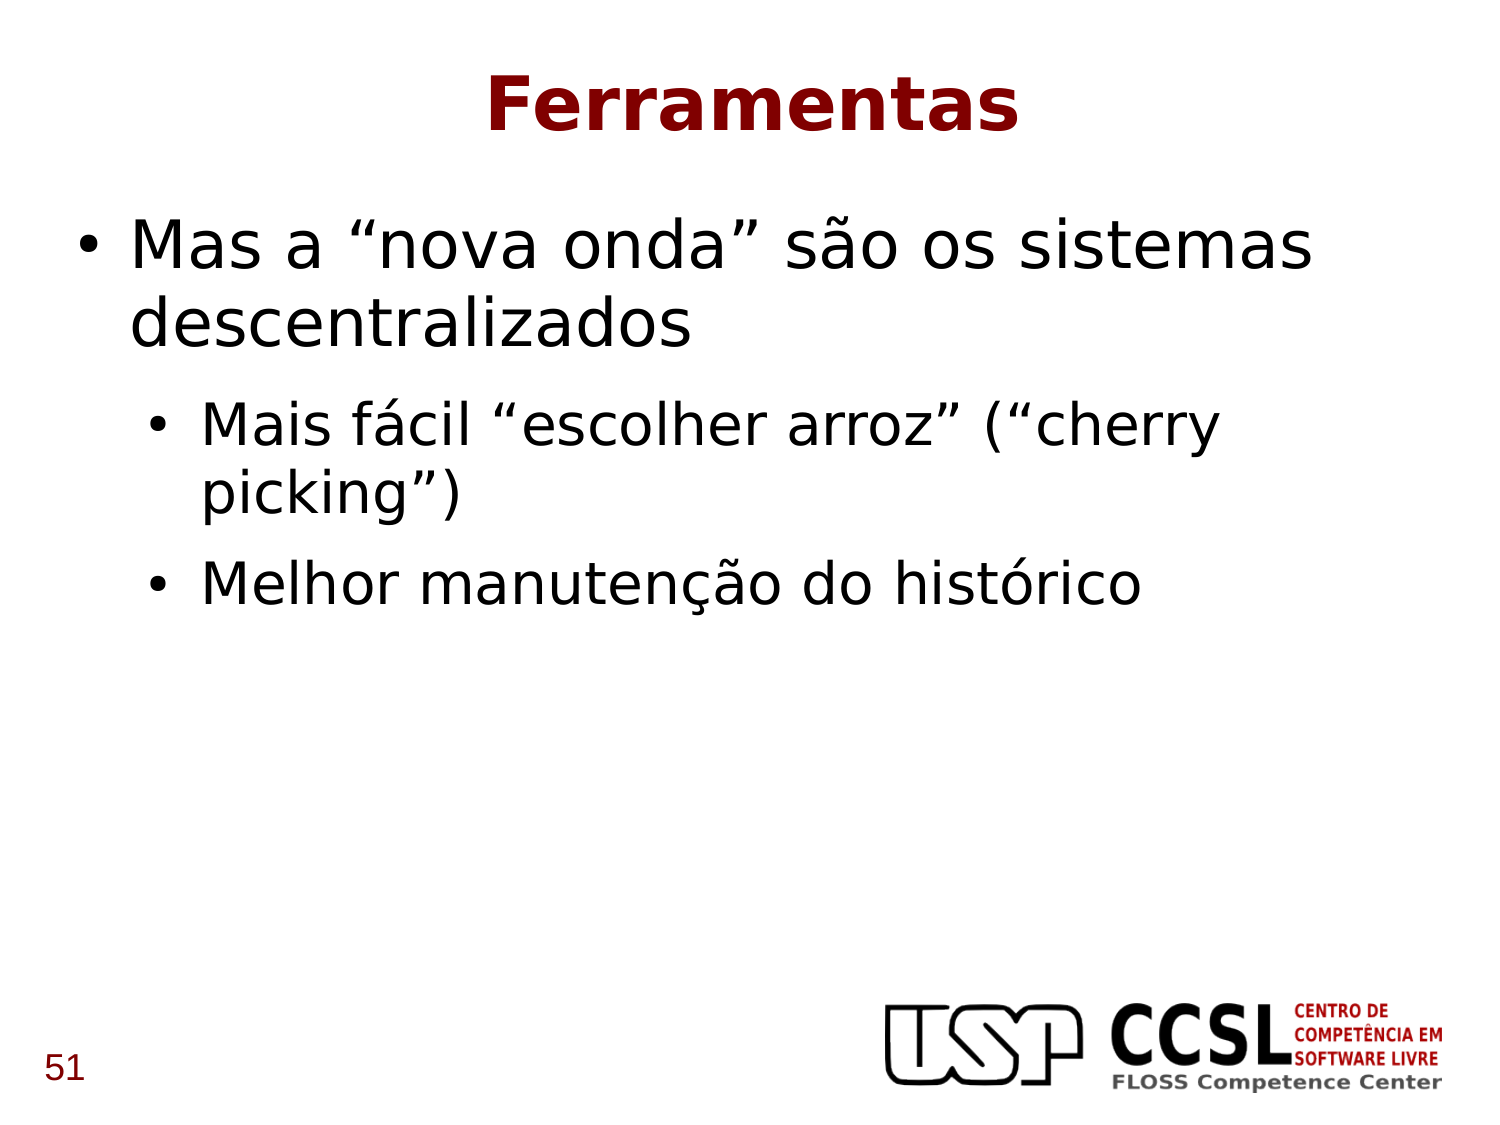

# Ferramentas
Mas a “nova onda” são os sistemas descentralizados
Mais fácil “escolher arroz” (“cherry picking”)
Melhor manutenção do histórico